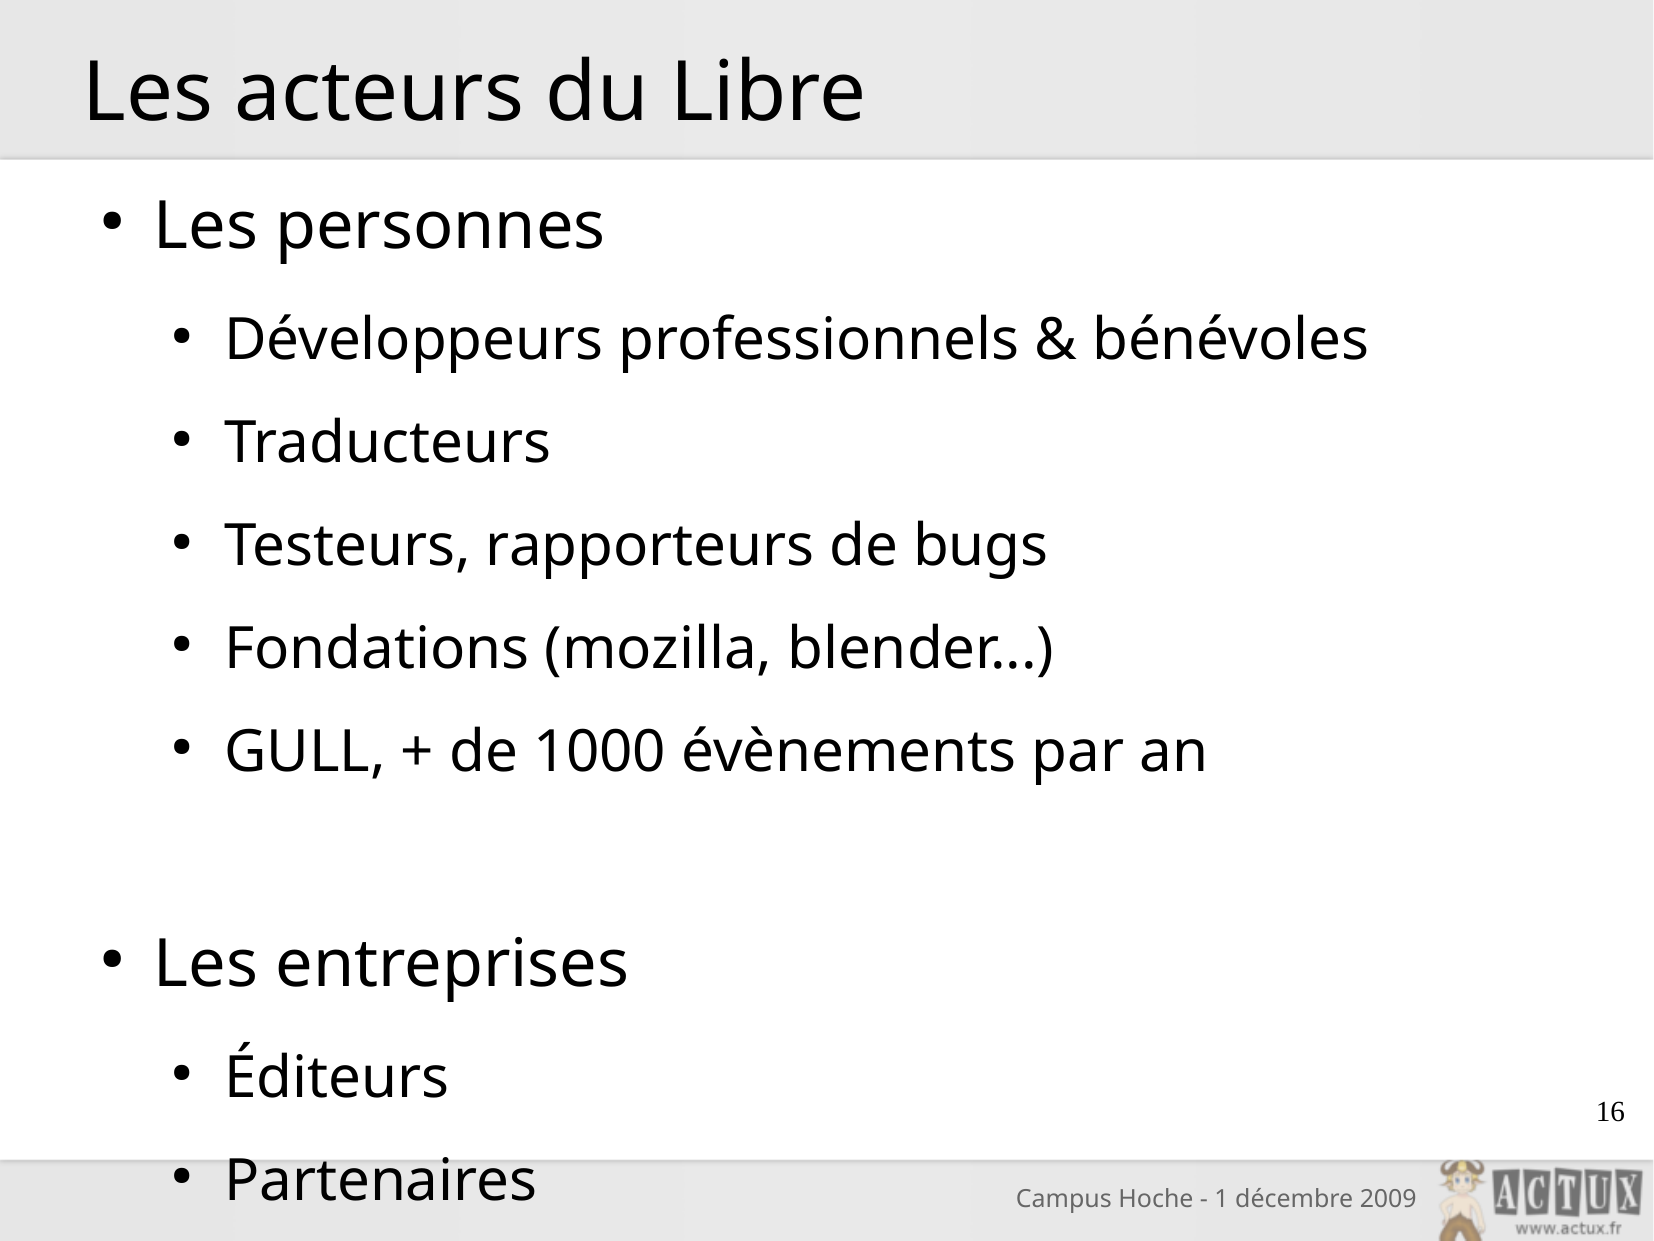

# Les acteurs du Libre
Les personnes
Développeurs professionnels & bénévoles
Traducteurs
Testeurs, rapporteurs de bugs
Fondations (mozilla, blender...)
GULL, + de 1000 évènements par an
Les entreprises
Éditeurs
Partenaires
16
Campus Hoche - 1 décembre 2009